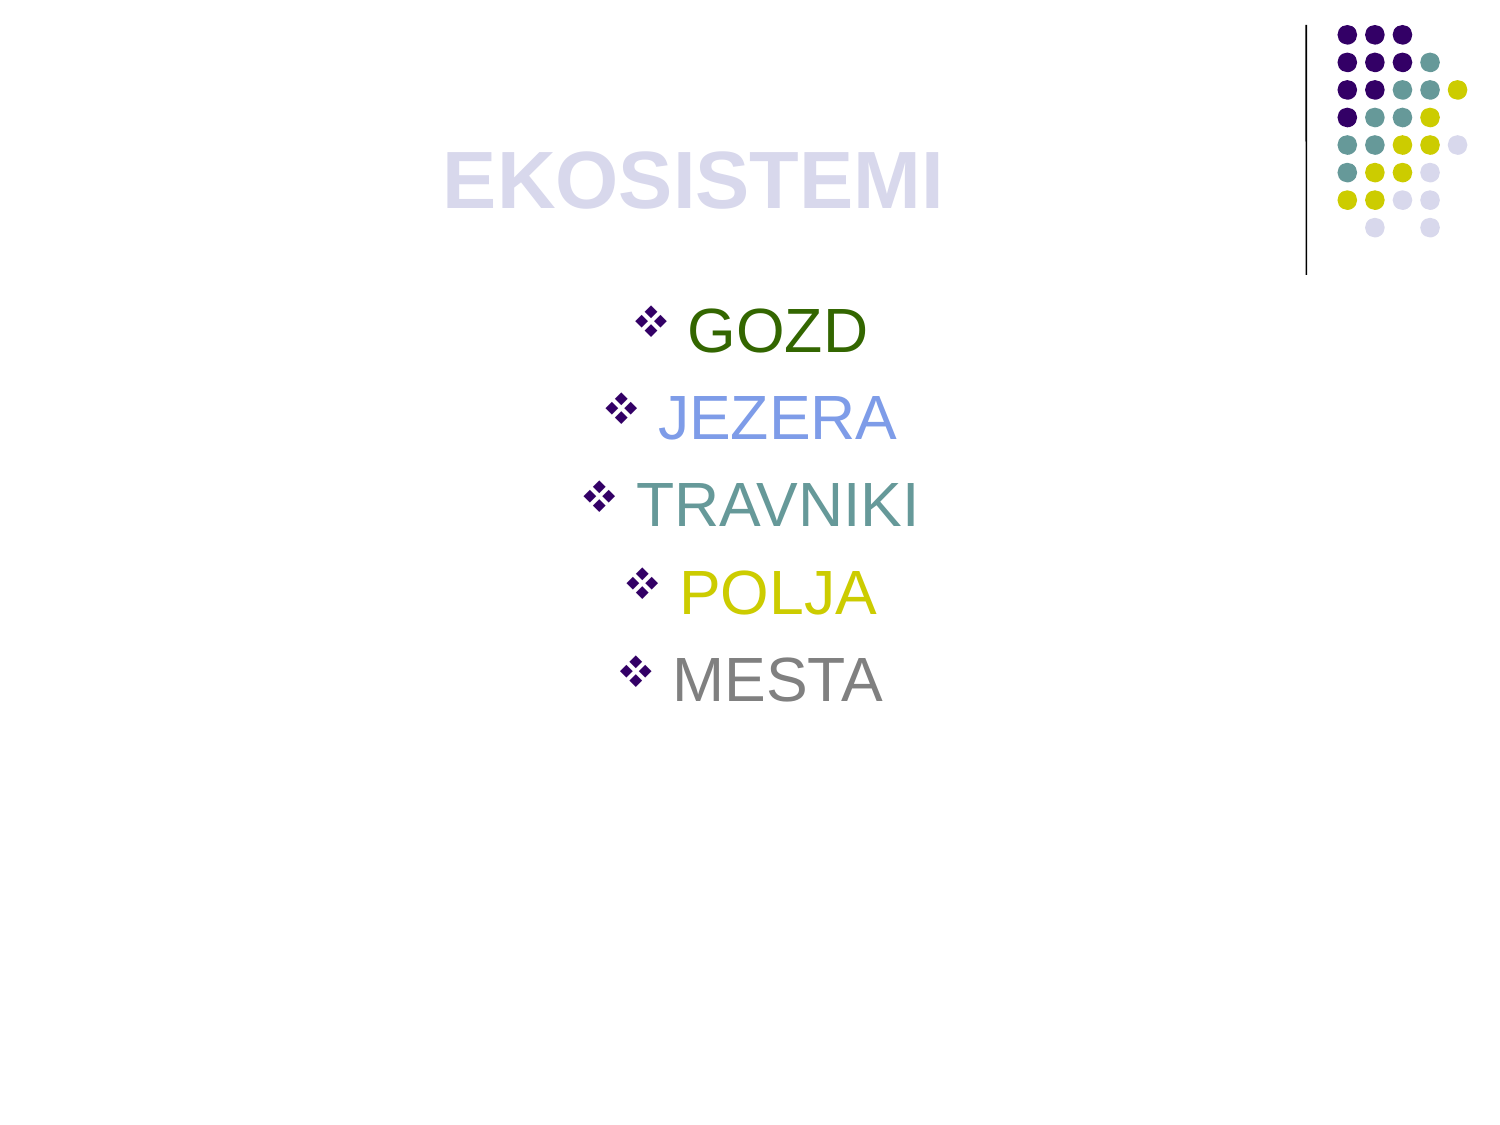

# EKOSISTEMI
GOZD
JEZERA
TRAVNIKI
POLJA
MESTA